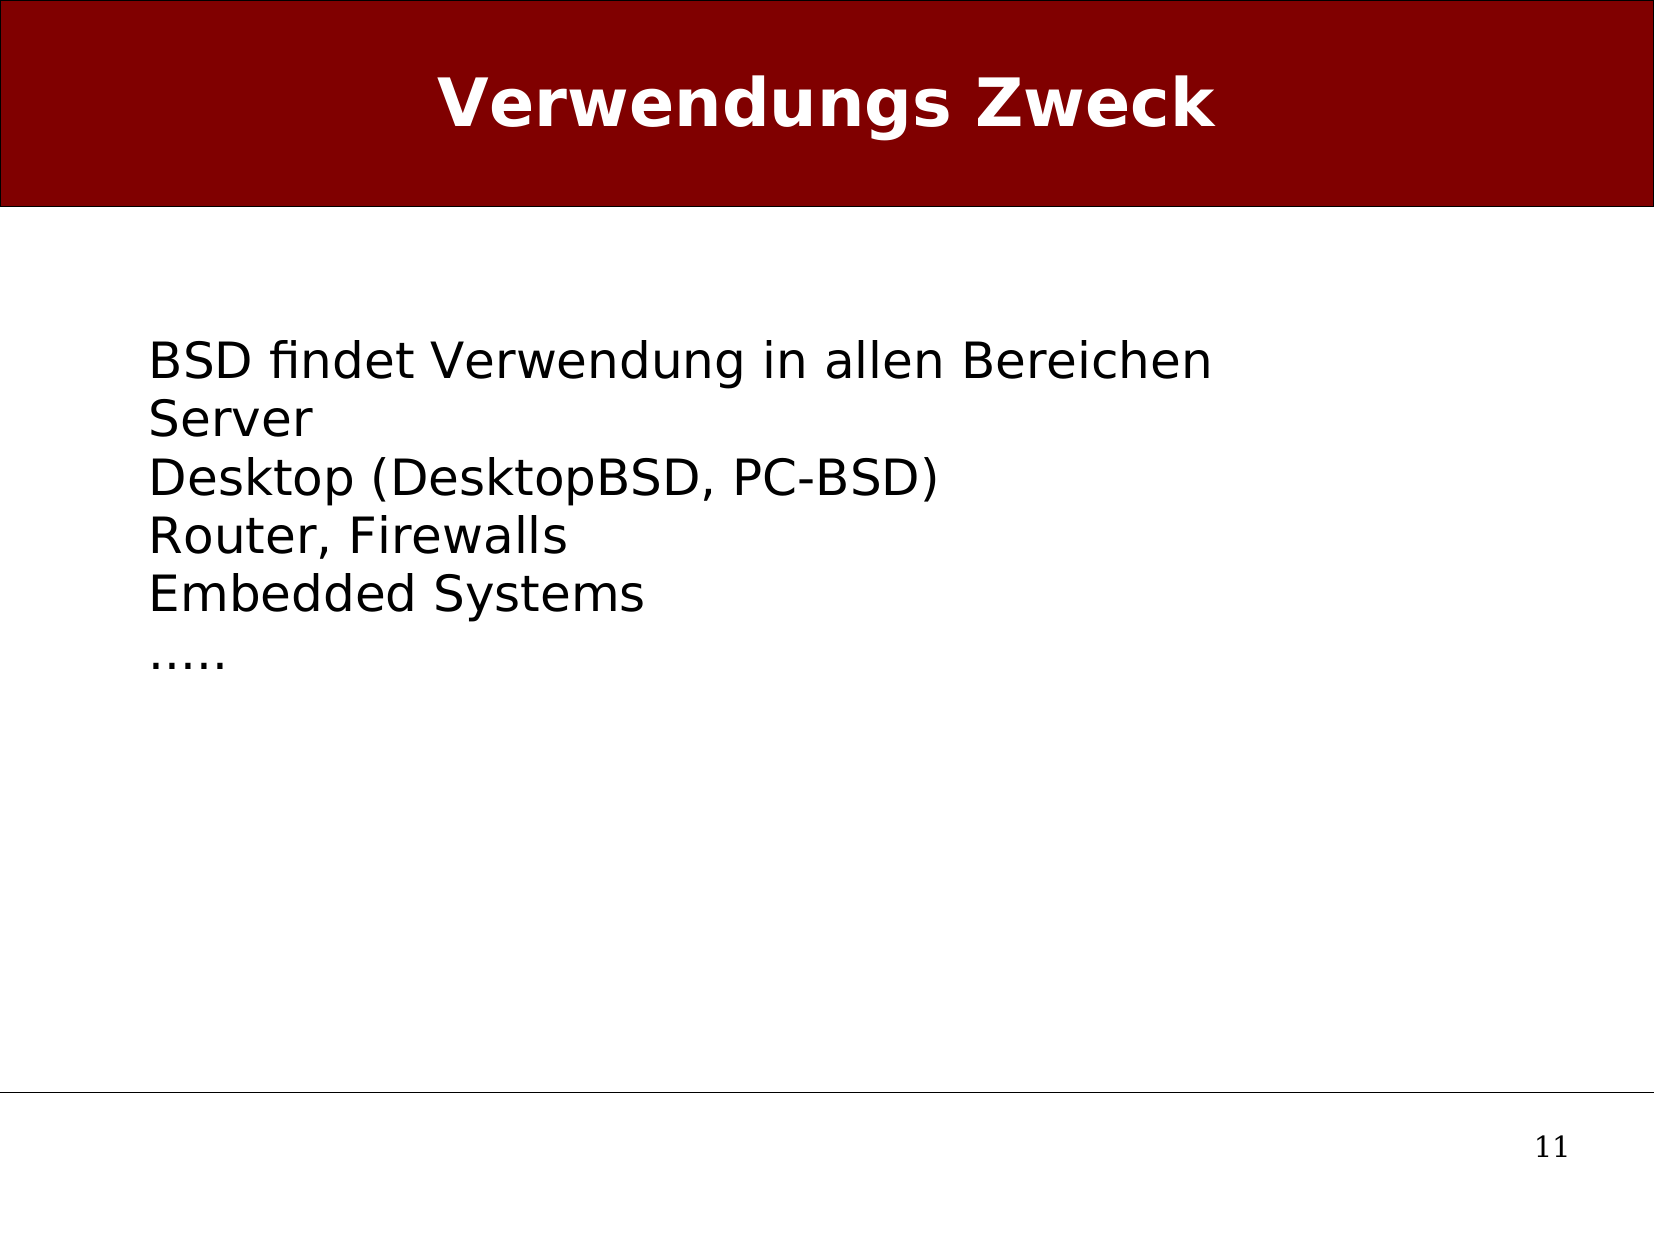

Verwendungs Zweck
 BSD findet Verwendung in allen Bereichen
 Server
 Desktop (DesktopBSD, PC-BSD)
 Router, Firewalls
 Embedded Systems
 .....
11